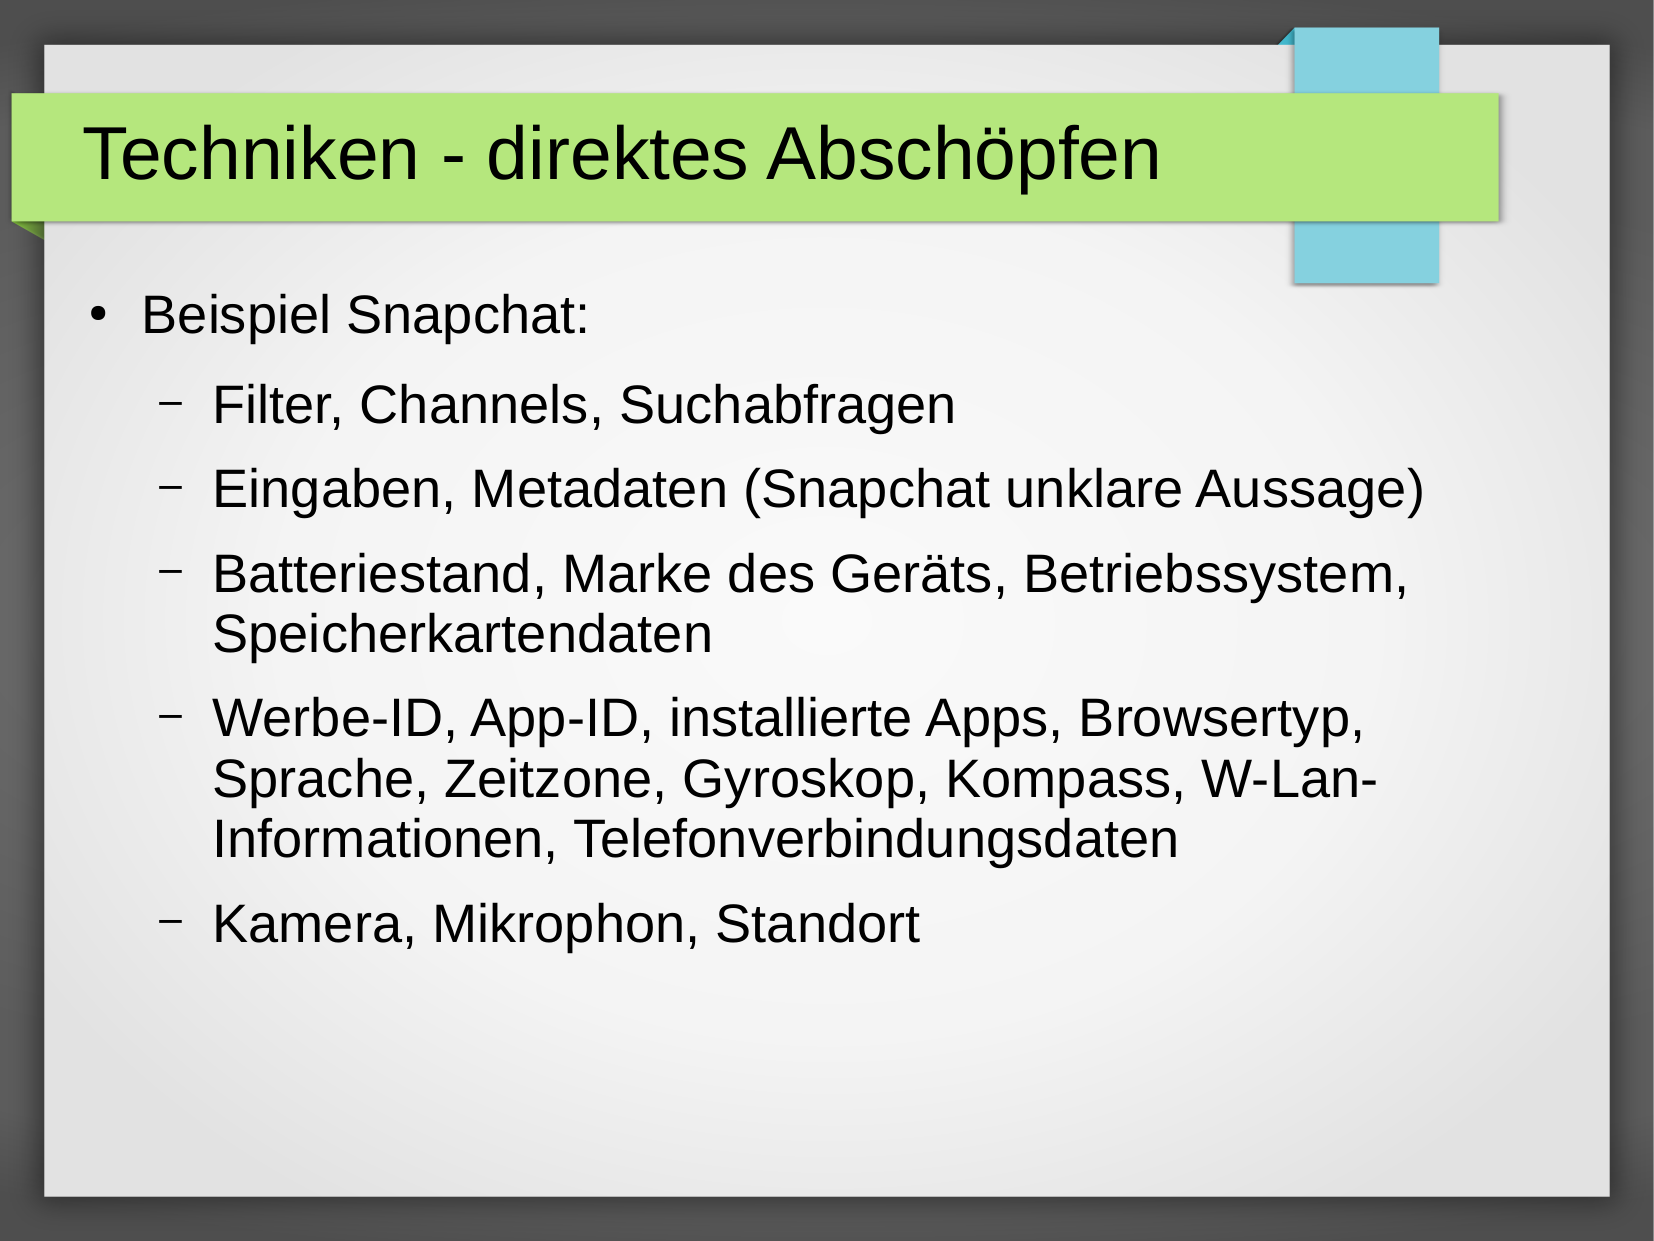

# Techniken - direktes Abschöpfen
Beispiel Snapchat:
Filter, Channels, Suchabfragen
Eingaben, Metadaten (Snapchat unklare Aussage)
Batteriestand, Marke des Geräts, Betriebssystem, Speicherkartendaten
Werbe-ID, App-ID, installierte Apps, Browsertyp, Sprache, Zeitzone, Gyroskop, Kompass, W-Lan-Informationen, Telefonverbindungsdaten
Kamera, Mikrophon, Standort